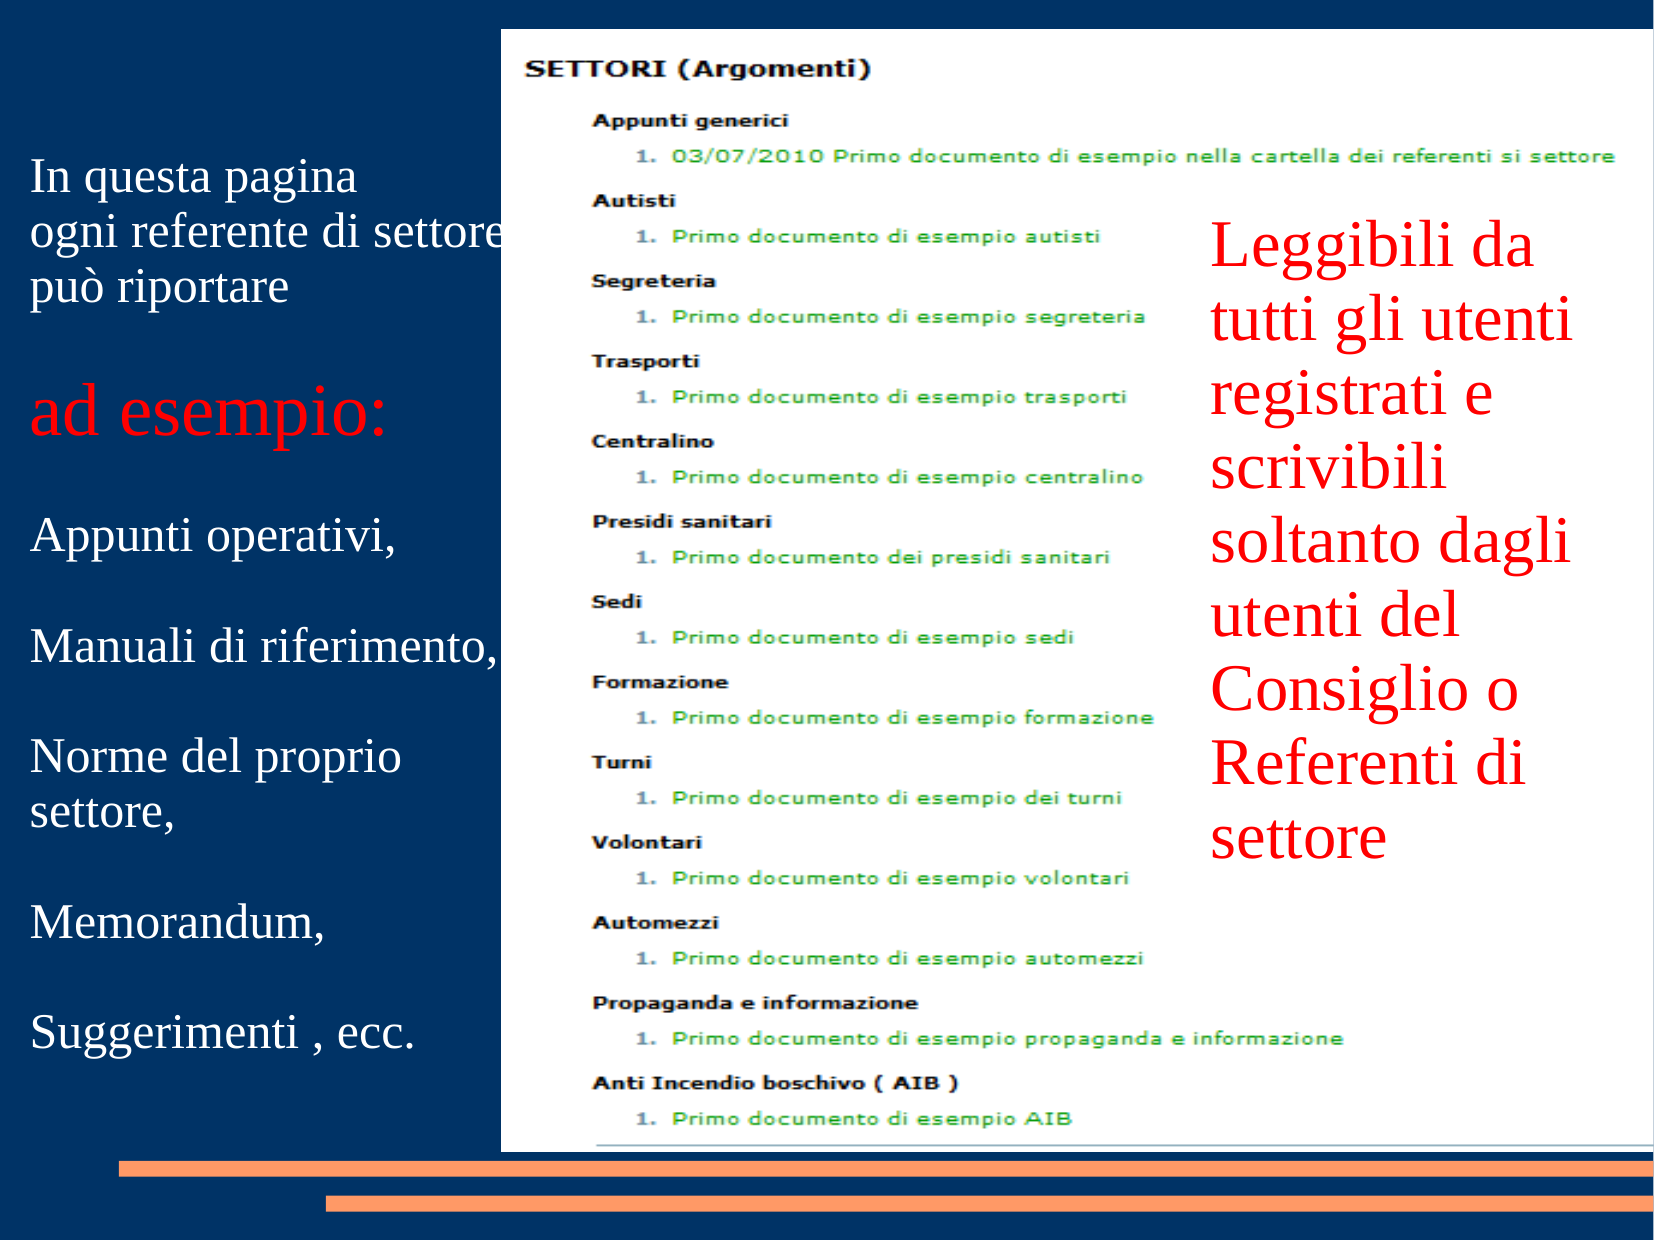

In questa pagina
ogni referente di settore può riportare
ad esempio:
Appunti operativi,
Manuali di riferimento,
Norme del proprio settore,
Memorandum,
Suggerimenti , ecc.
Leggibili da tutti gli utenti registrati e scrivibili soltanto dagli utenti del Consiglio o Referenti di settore